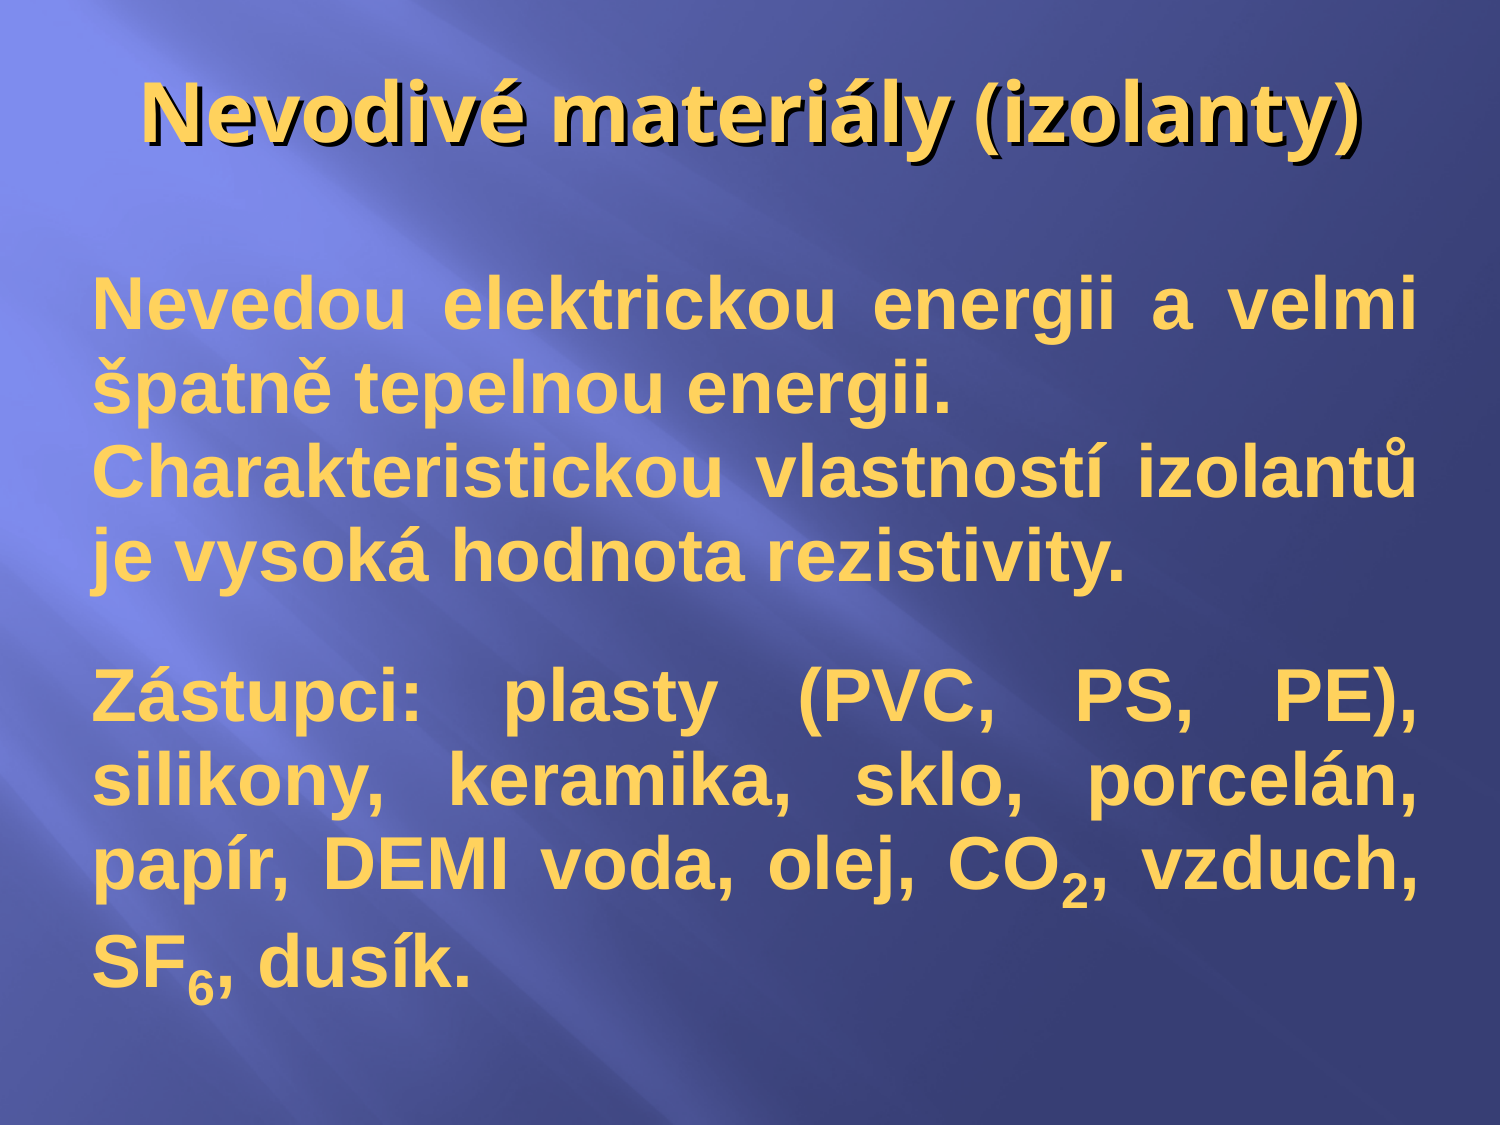

# Nevodivé materiály (izolanty)
Nevedou elektrickou energii a velmi špatně tepelnou energii.
Charakteristickou vlastností izolantů je vysoká hodnota rezistivity.
Zástupci: plasty (PVC, PS, PE), silikony, keramika, sklo, porcelán, papír, DEMI voda,  olej, CO2, vzduch, SF6, dusík.